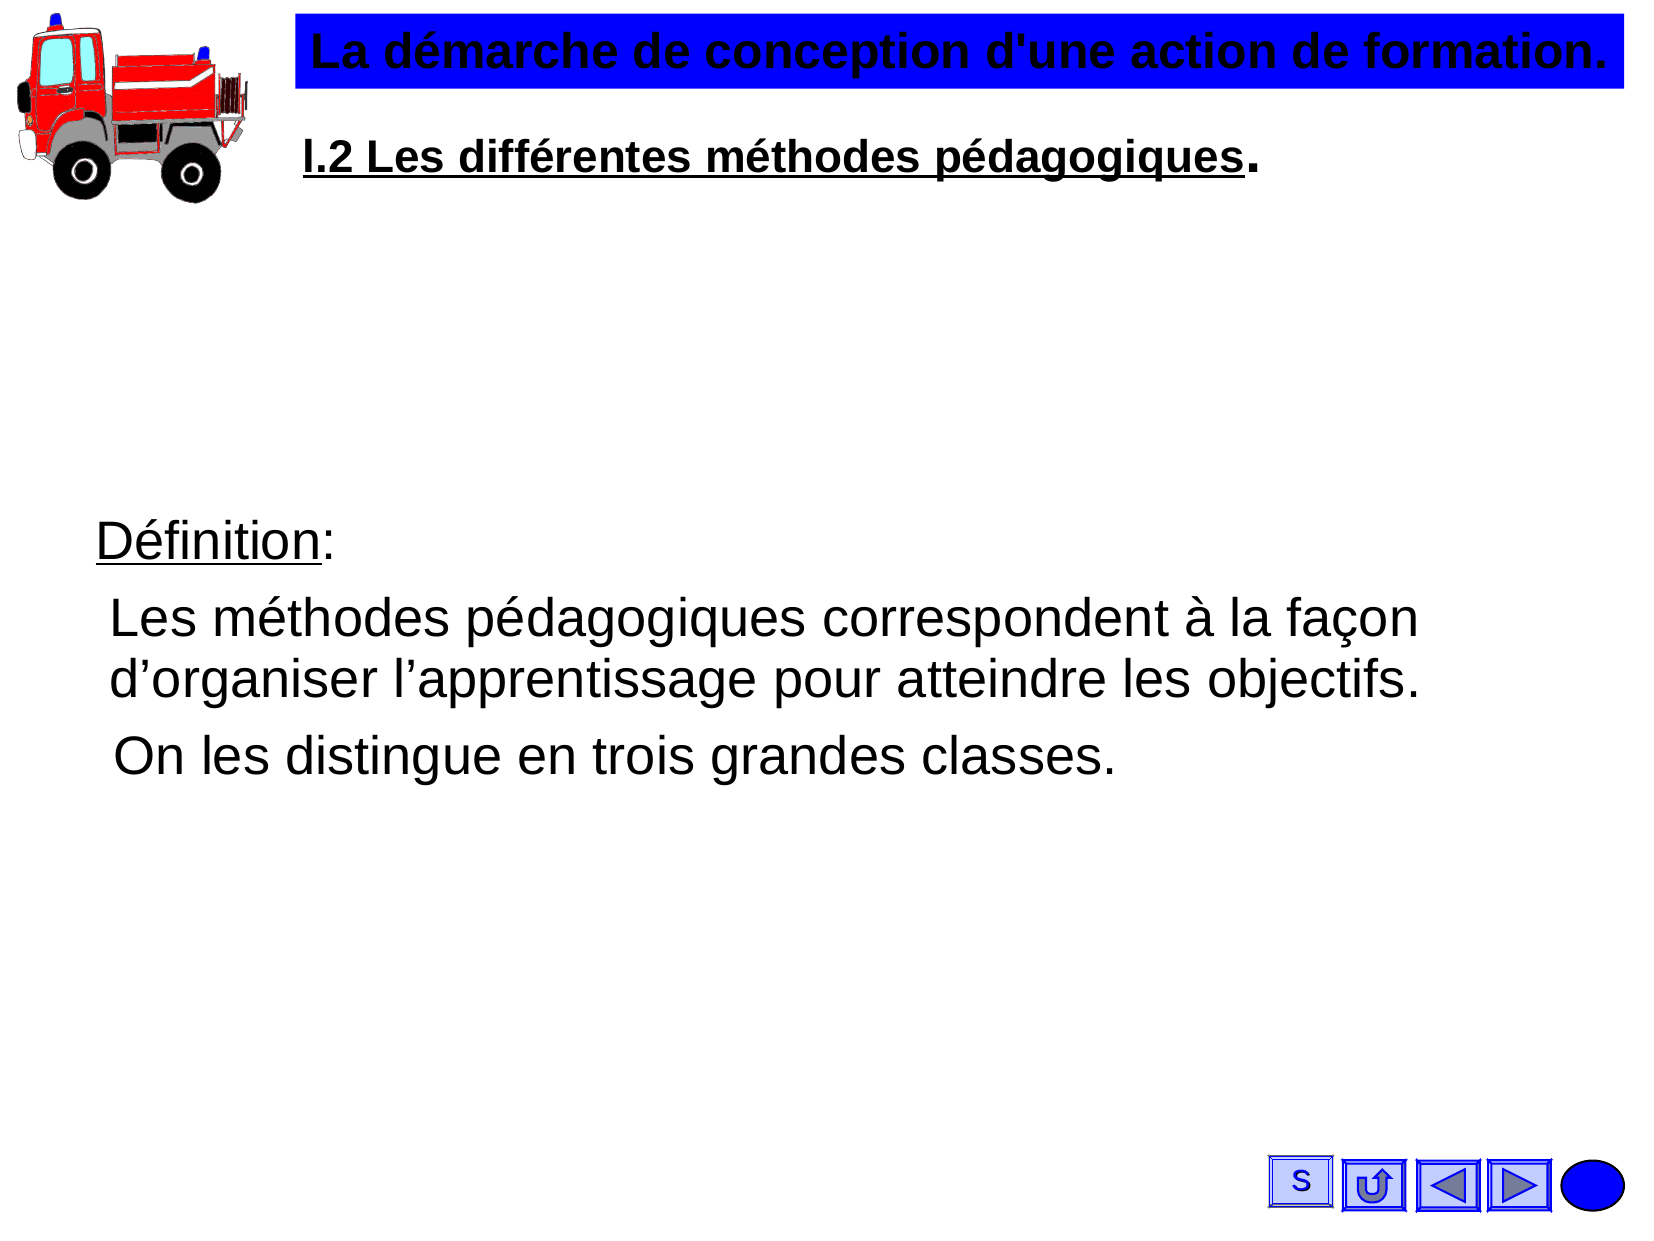

La démarche de conception d'une action de formation.
l.2 Les différentes méthodes pédagogiques.
#
 Définition:
	Les méthodes pédagogiques correspondent à la façon d’organiser l’apprentissage pour atteindre les objectifs.
 On les distingue en trois grandes classes.
.